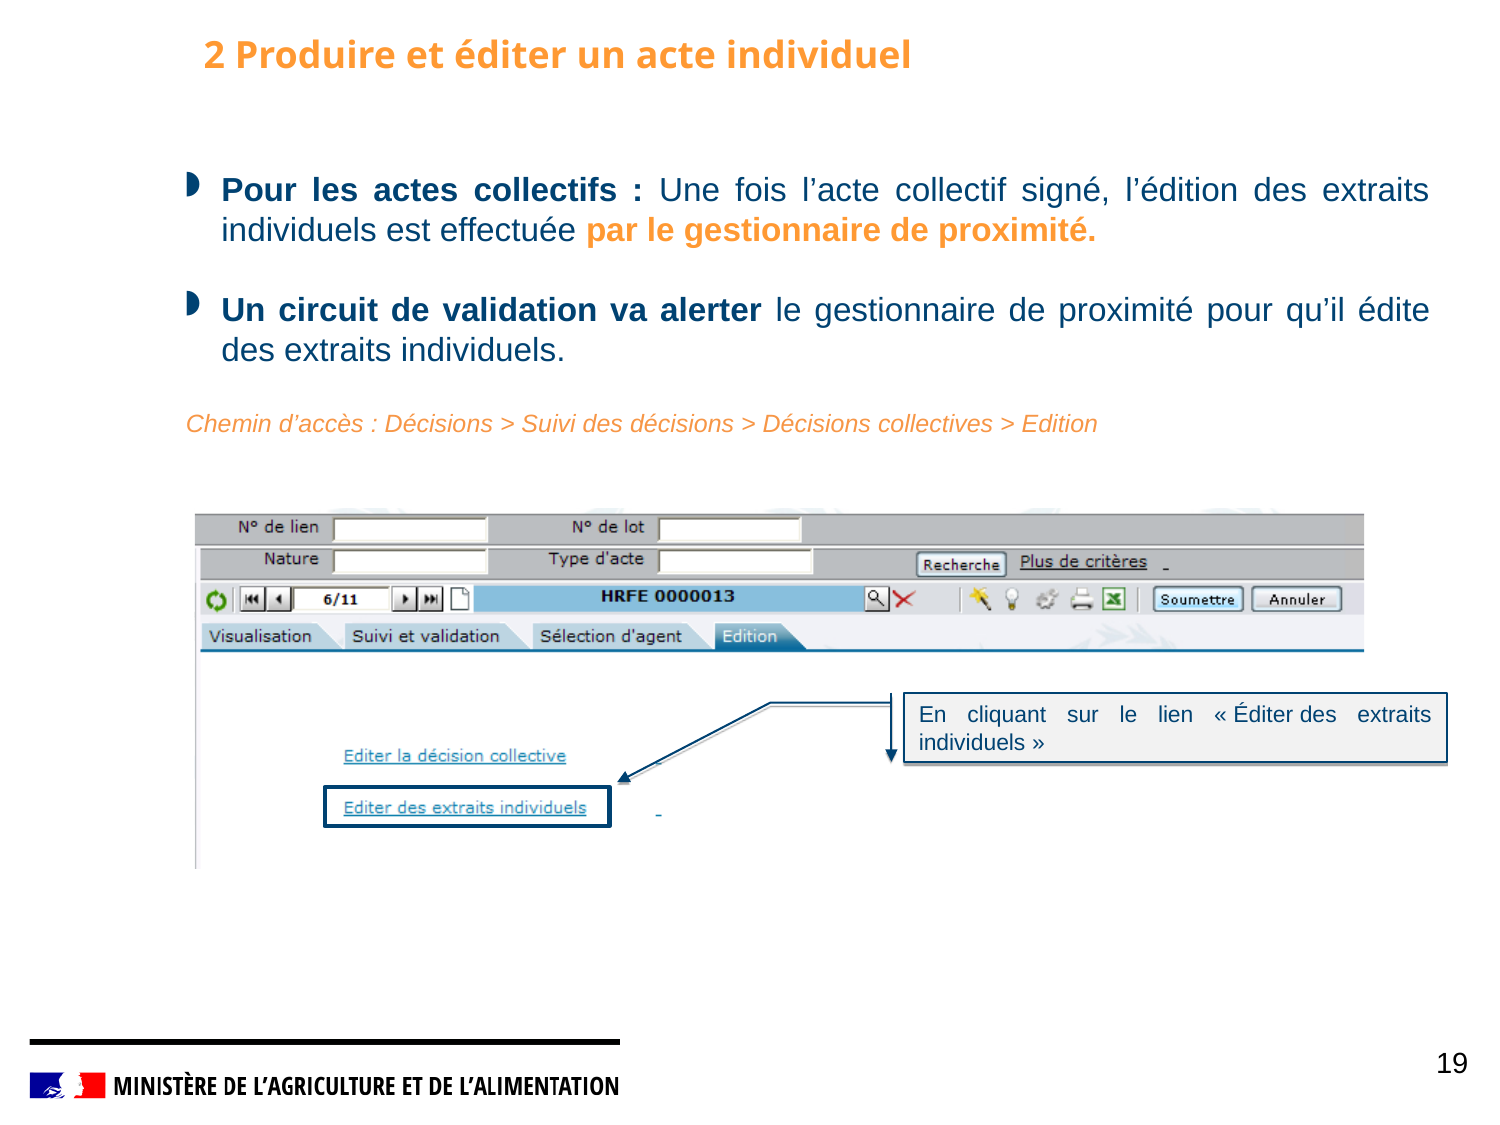

2 Produire et éditer un acte individuel
Pour les actes collectifs : Une fois l’acte collectif signé, l’édition des extraits individuels est effectuée par le gestionnaire de proximité.
Un circuit de validation va alerter le gestionnaire de proximité pour qu’il édite des extraits individuels.
Chemin d’accès : Décisions > Suivi des décisions > Décisions collectives > Edition
En cliquant sur le lien « Éditer des extraits individuels »